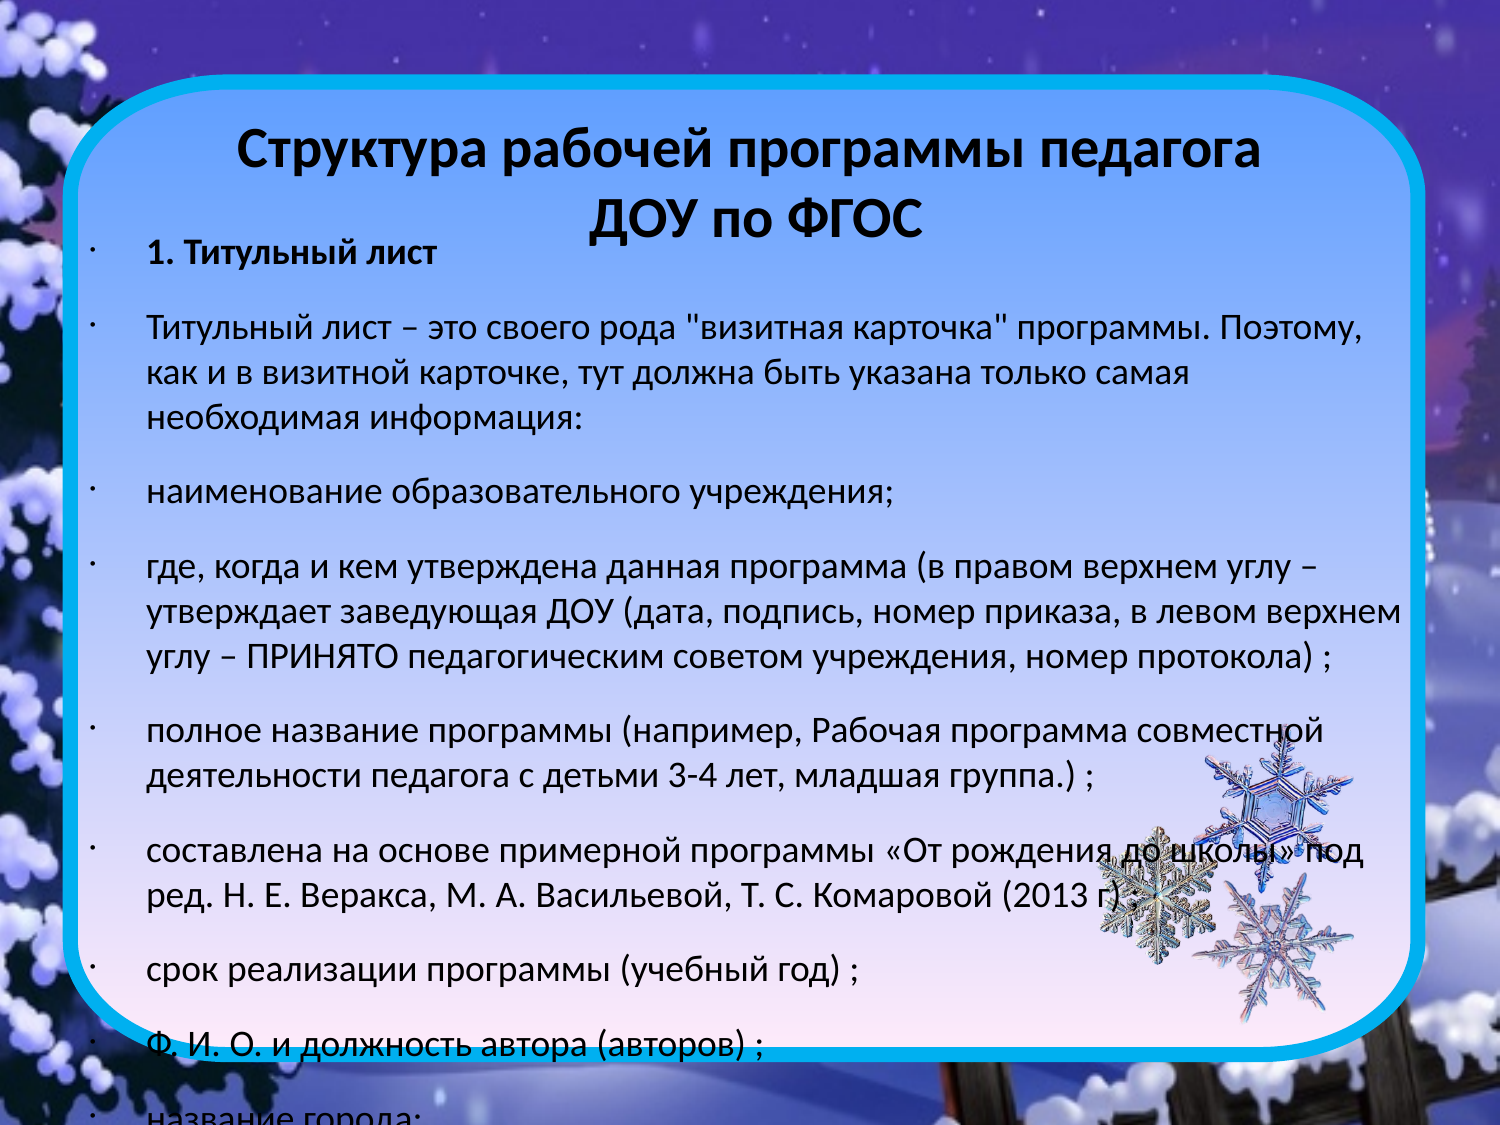

# Структура рабочей программы педагога ДОУ по ФГОС
1. Титульный лист
Титульный лист – это своего рода "визитная карточка" программы. Поэтому, как и в визитной карточке, тут должна быть указана только самая необходимая информация:
наименование образовательного учреждения;
где, когда и кем утверждена данная программа (в правом верхнем углу – утверждает заведующая ДОУ (дата, подпись, номер приказа, в левом верхнем углу – ПРИНЯТО педагогическим советом учреждения, номер протокола) ;
полное название программы (например, Рабочая программа совместной деятельности педагога с детьми 3-4 лет, младшая группа.) ;
составлена на основе примерной программы «От рождения до школы» под ред. Н. Е. Веракса, М. А. Васильевой, Т. С. Комаровой (2013 г) ;
срок реализации программы (учебный год) ;
Ф. И. О. и должность автора (авторов) ;
название города;
год разработки программы.